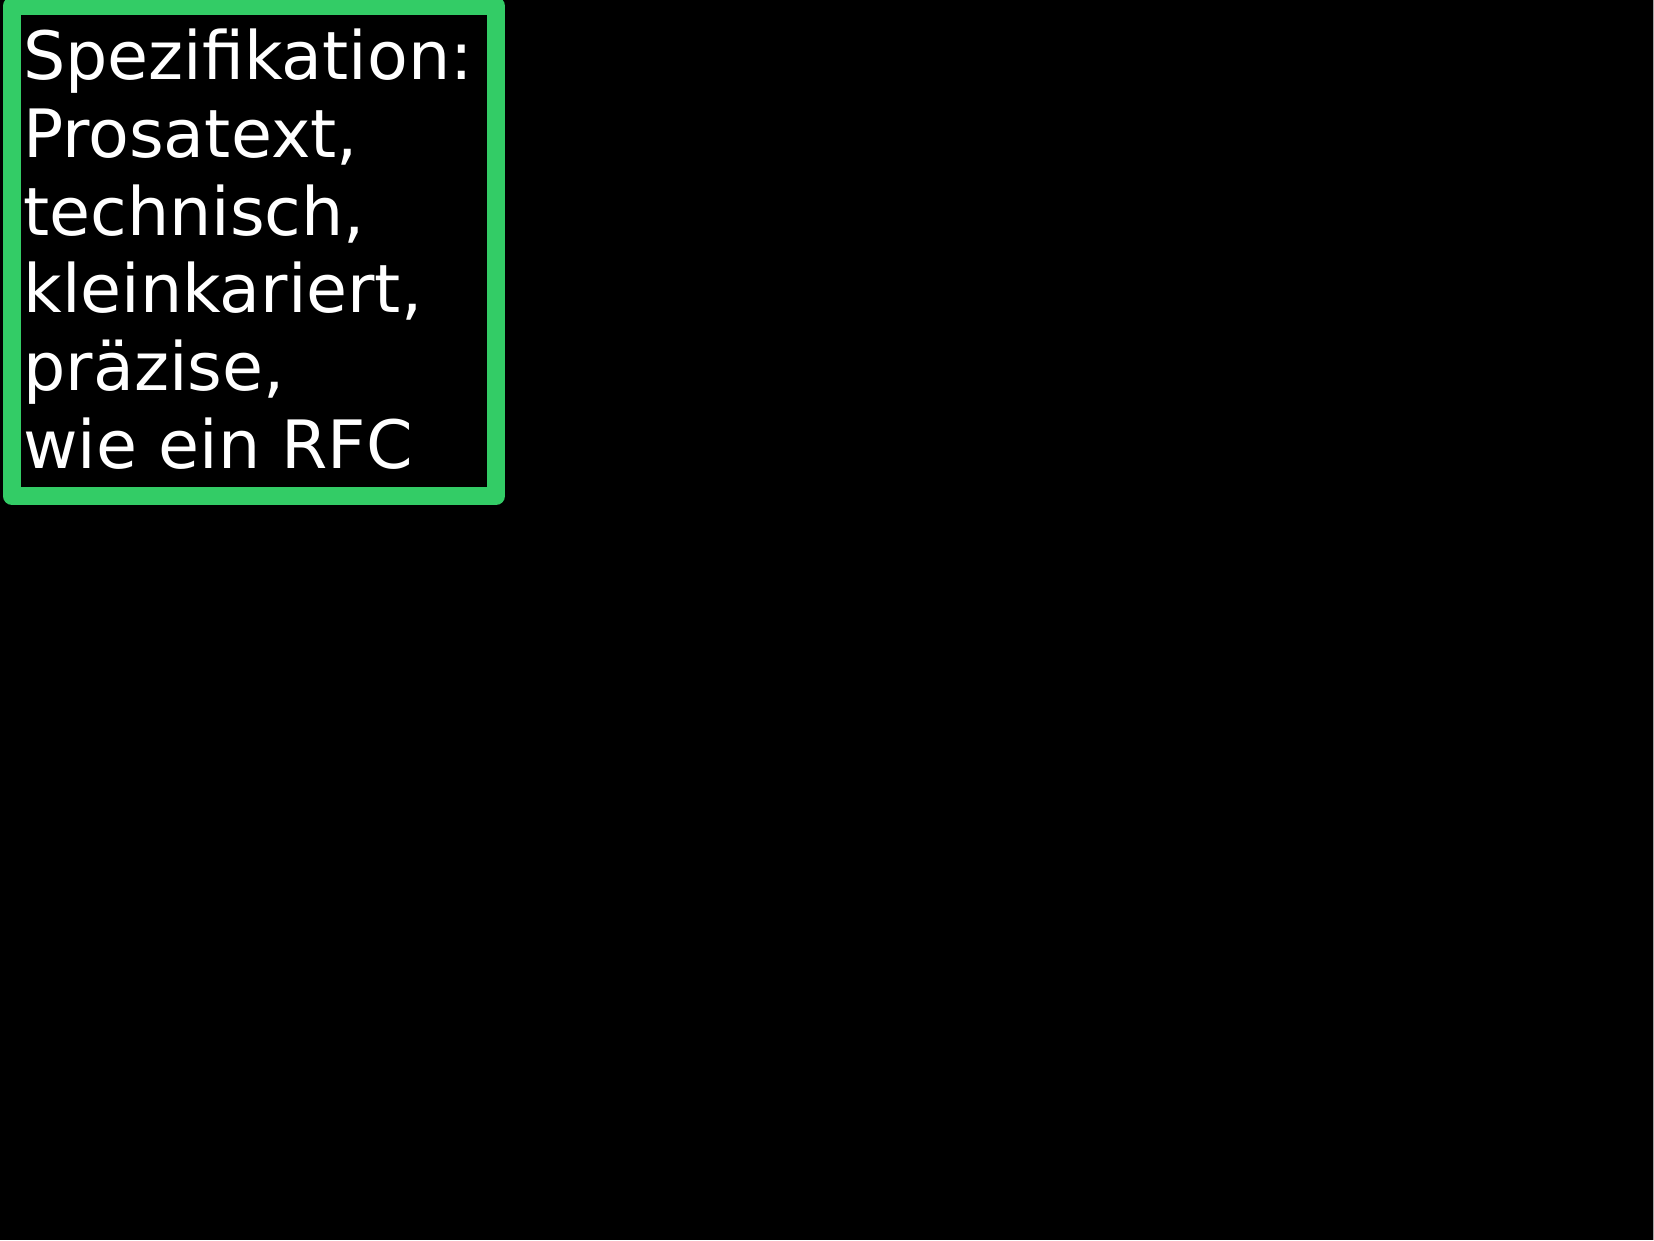

Spezifikation: Prosatext, technisch, kleinkariert, präzise,
wie ein RFC